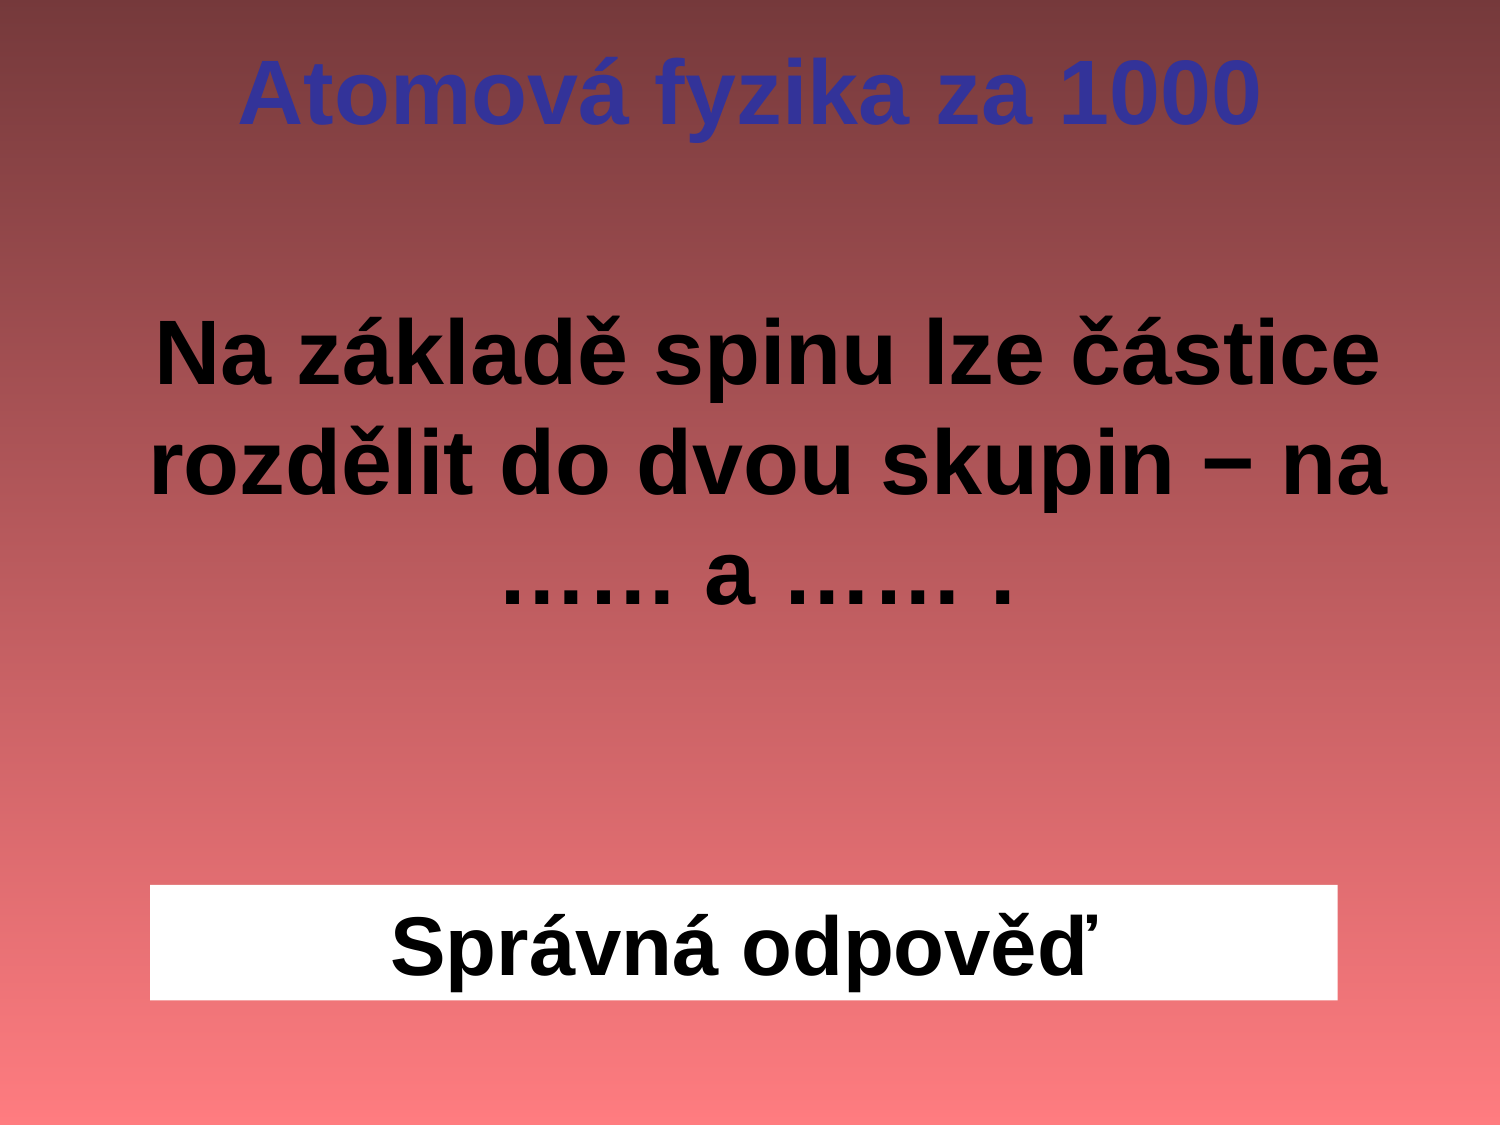

Atomová fyzika za 1000
Na základě spinu lze částice rozdělit do dvou skupin − na …… a …… .
Správná odpověď